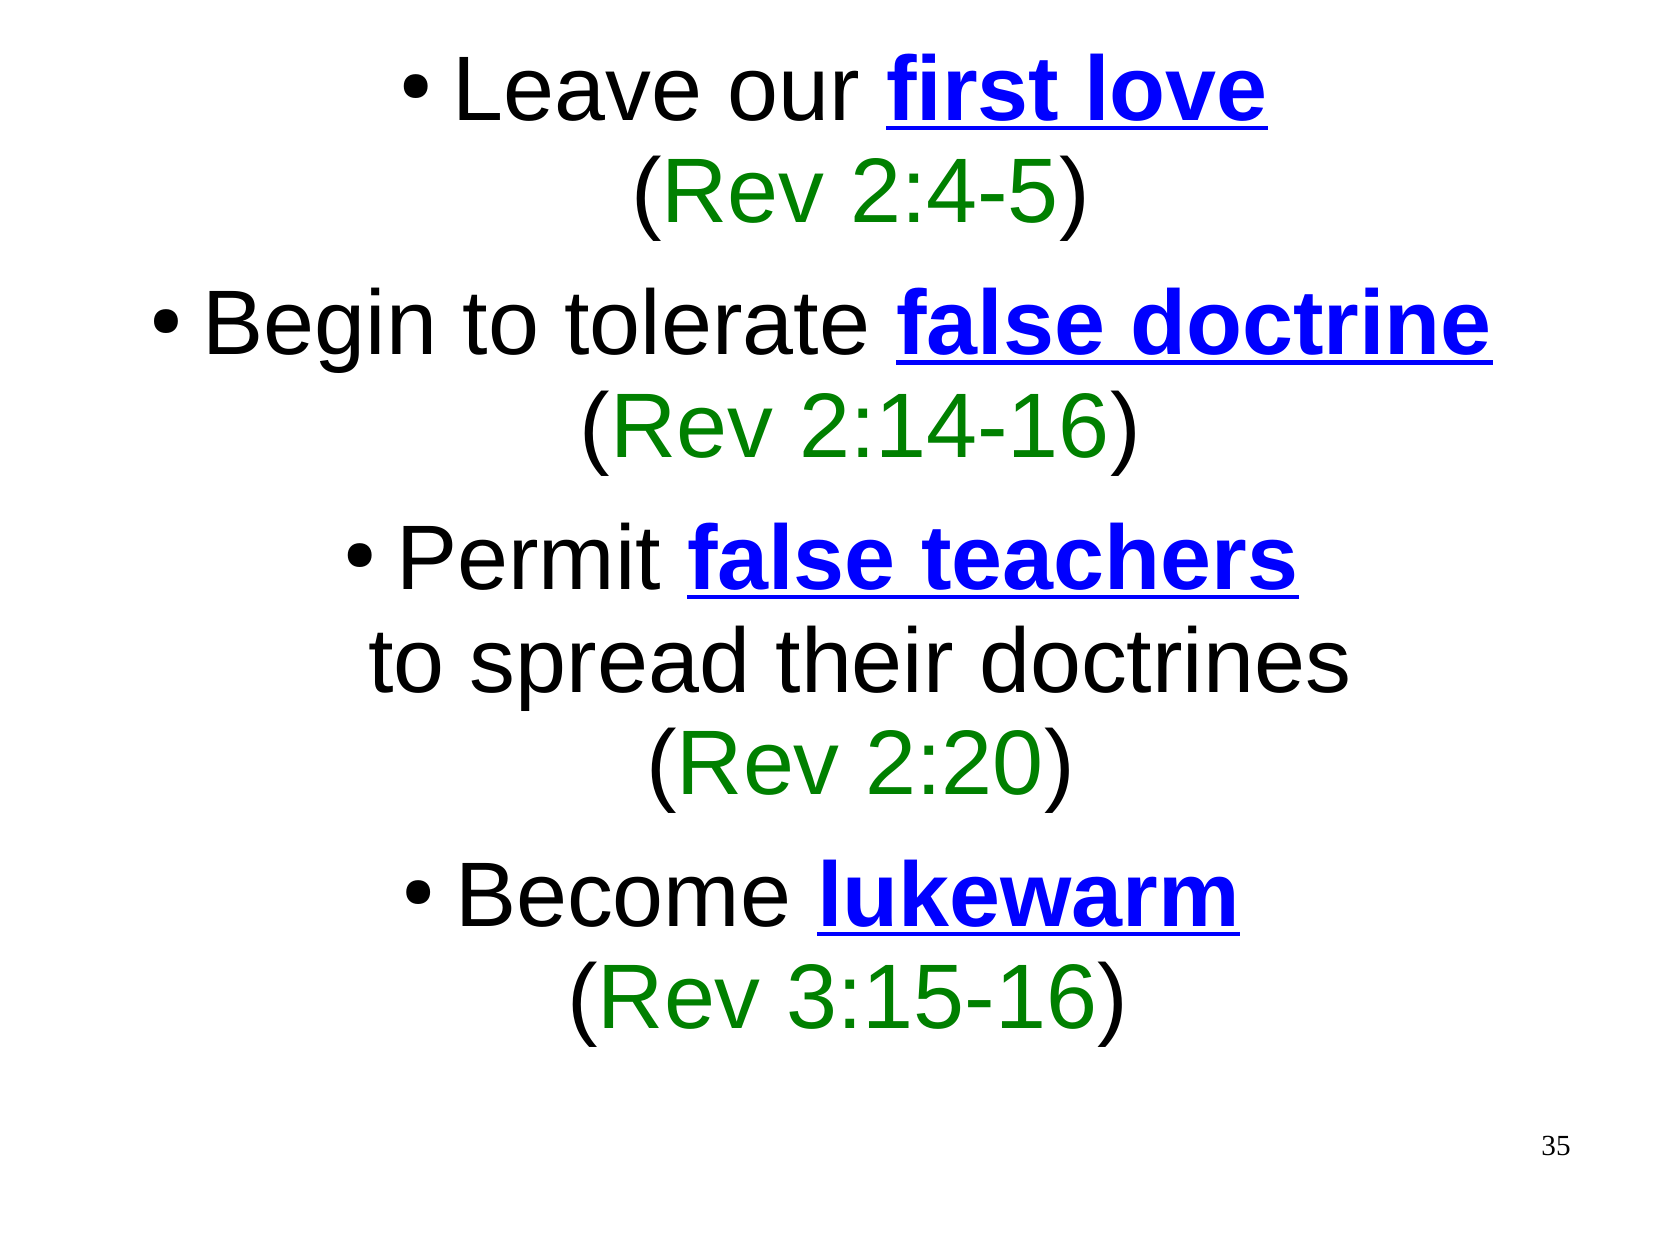

# Leave our first love (Rev 2:4-5)
Begin to tolerate false doctrine
(Rev 2:14-16)
Permit false teachers
to spread their doctrines
(Rev 2:20)
Become lukewarm
(Rev 3:15-16)
35